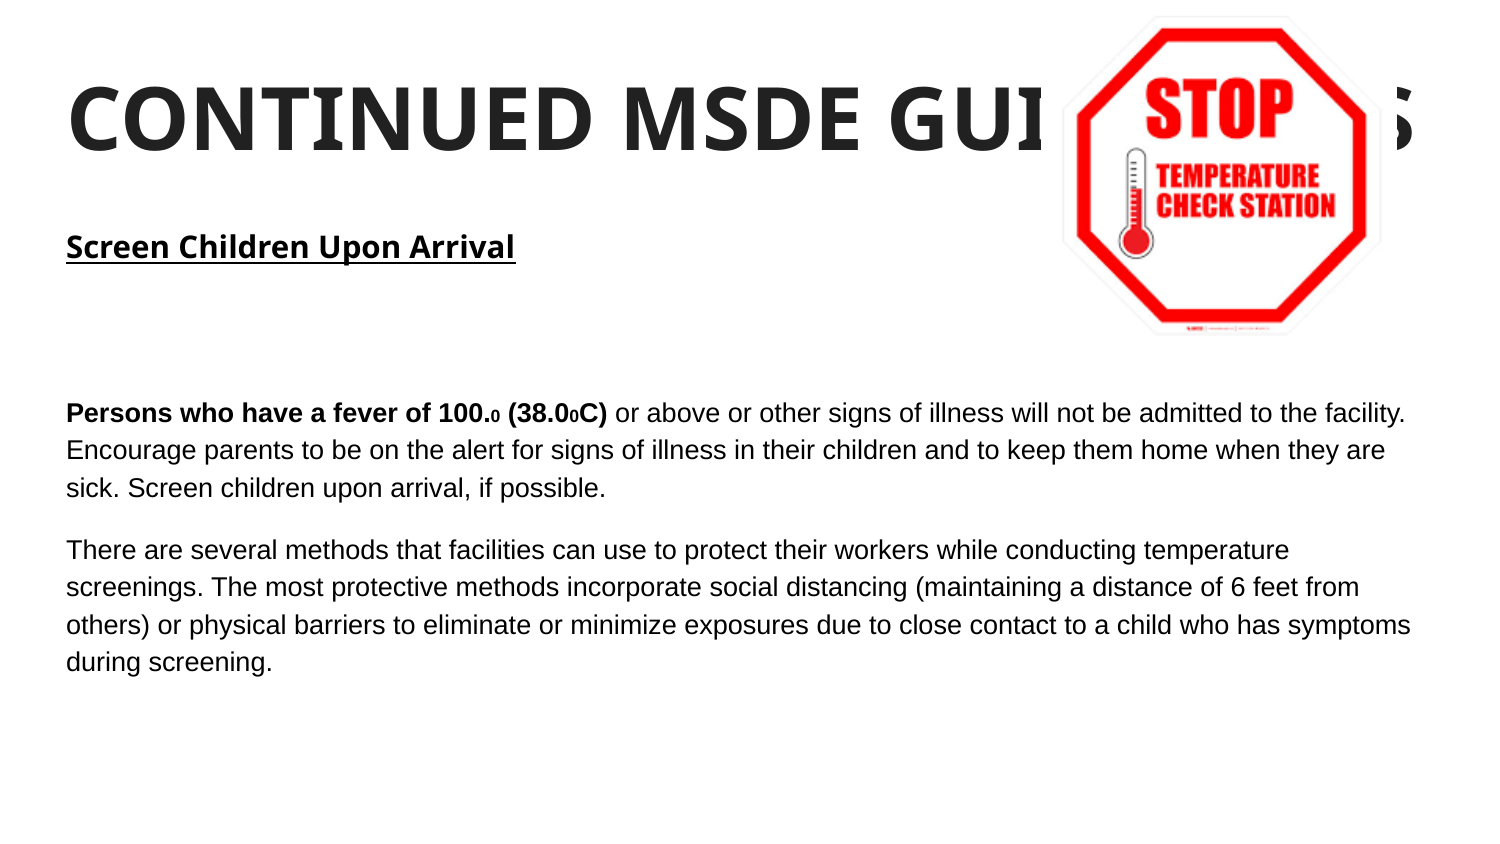

# CONTINUED MSDE GUIDELINES
Screen Children Upon Arrival
Persons who have a fever of 100.0 (38.00C) or above or other signs of illness will not be admitted to the facility. Encourage parents to be on the alert for signs of illness in their children and to keep them home when they are sick. Screen children upon arrival, if possible.
There are several methods that facilities can use to protect their workers while conducting temperature screenings. The most protective methods incorporate social distancing (maintaining a distance of 6 feet from others) or physical barriers to eliminate or minimize exposures due to close contact to a child who has symptoms during screening.